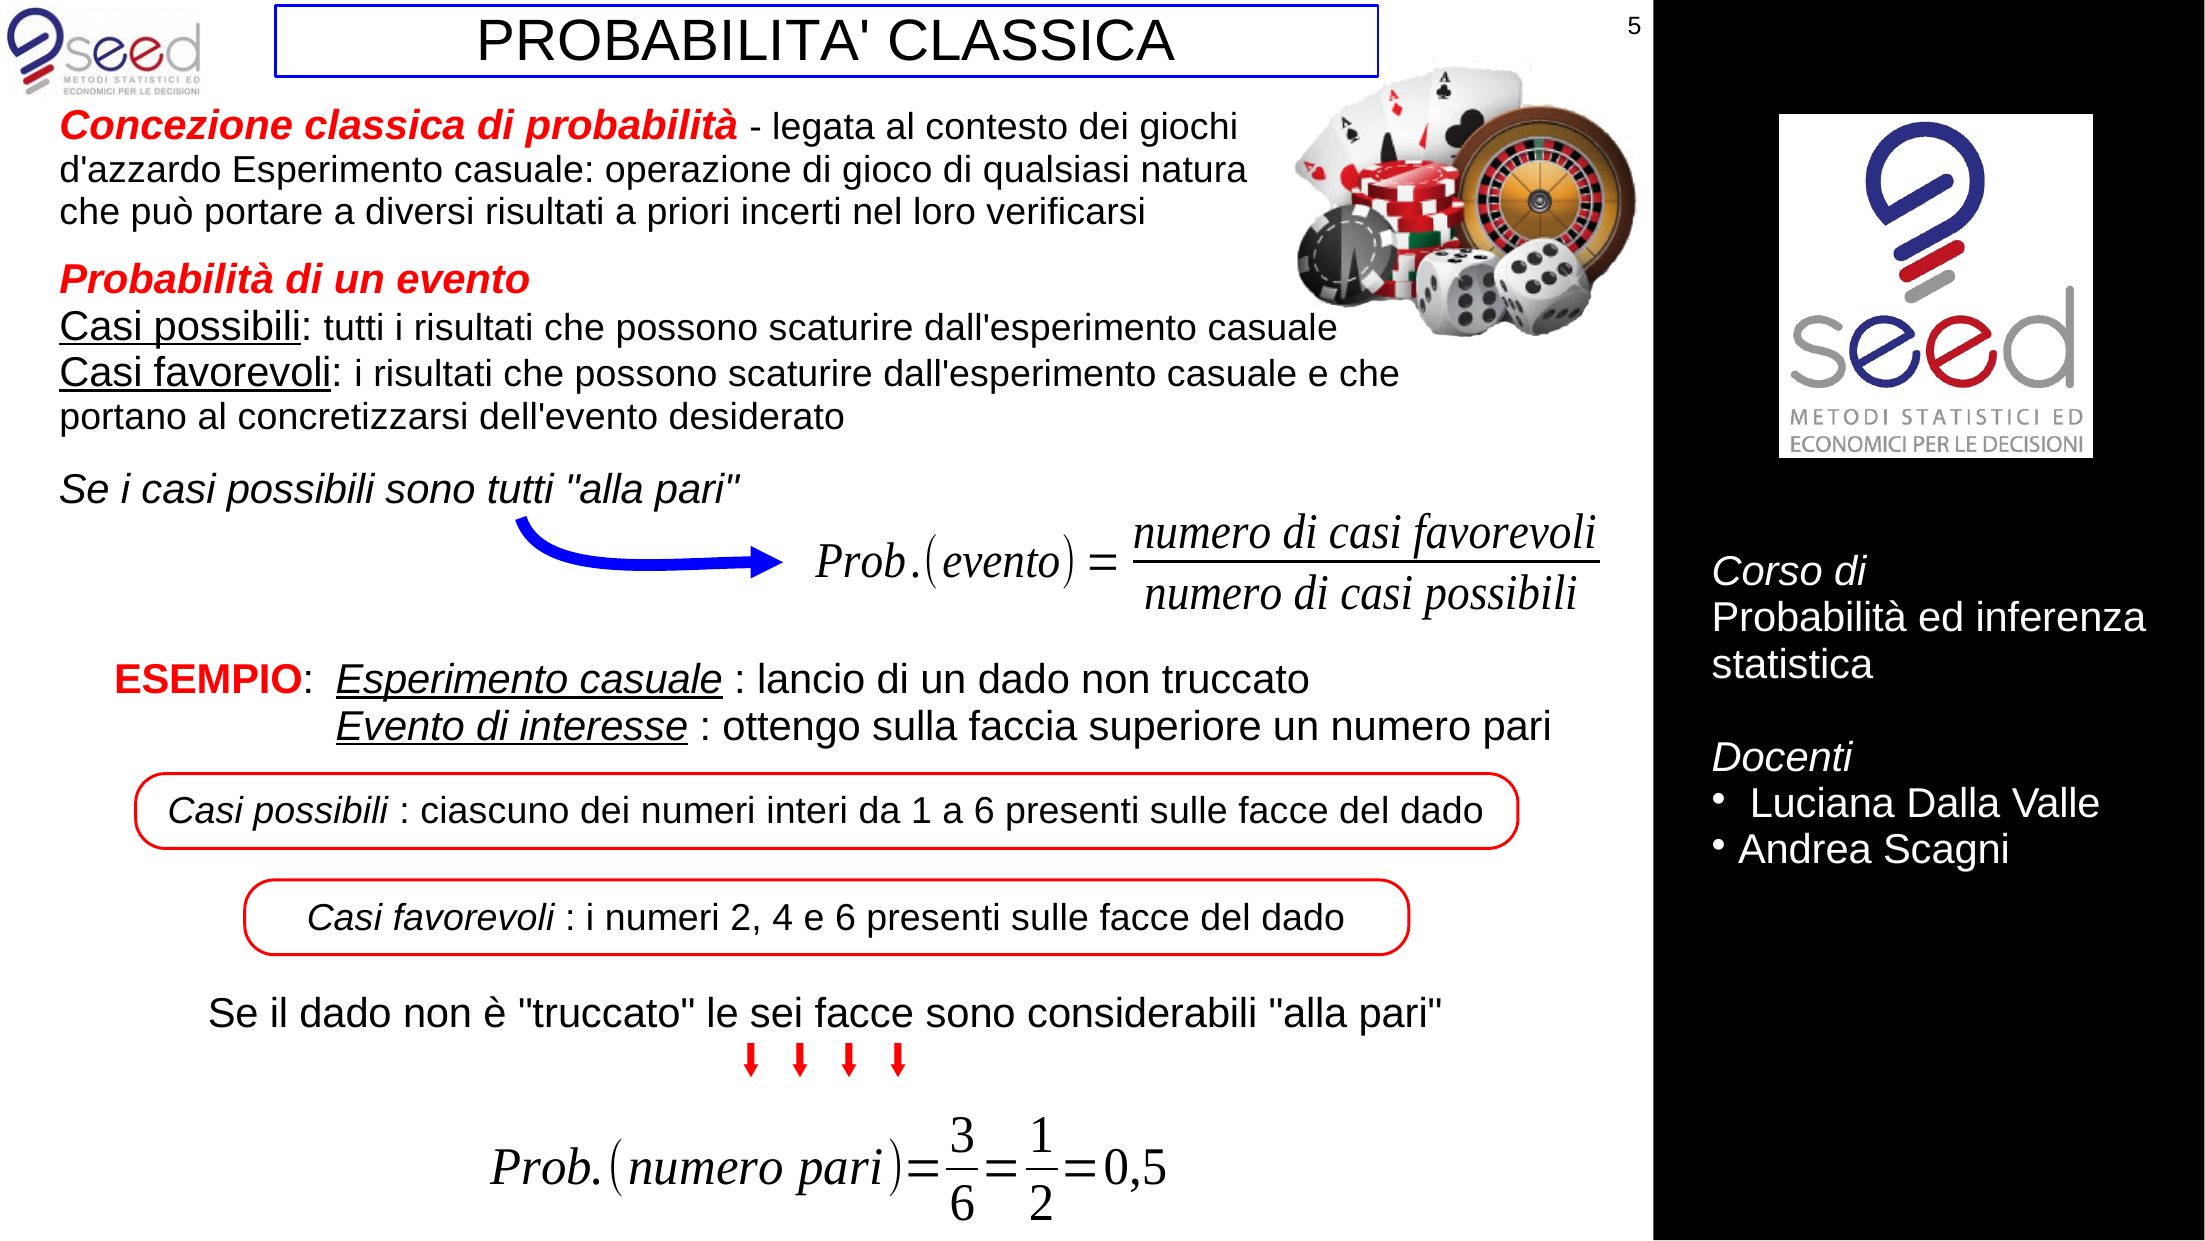

PROBABILITA' CLASSICA
Concezione classica di probabilità - legata al contesto dei giochi d'azzardo Esperimento casuale: operazione di gioco di qualsiasi natura che può portare a diversi risultati a priori incerti nel loro verificarsi
Probabilità di un evento
Casi possibili: tutti i risultati che possono scaturire dall'esperimento casuale
Casi favorevoli: i risultati che possono scaturire dall'esperimento casuale e che
portano al concretizzarsi dell'evento desiderato
Se i casi possibili sono tutti "alla pari"
ESEMPIO:	Esperimento casuale : lancio di un dado non truccato
		Evento di interesse : ottengo sulla faccia superiore un numero pari
Casi possibili : ciascuno dei numeri interi da 1 a 6 presenti sulle facce del dado
Casi favorevoli : i numeri 2, 4 e 6 presenti sulle facce del dado
Se il dado non è "truccato" le sei facce sono considerabili "alla pari"
   